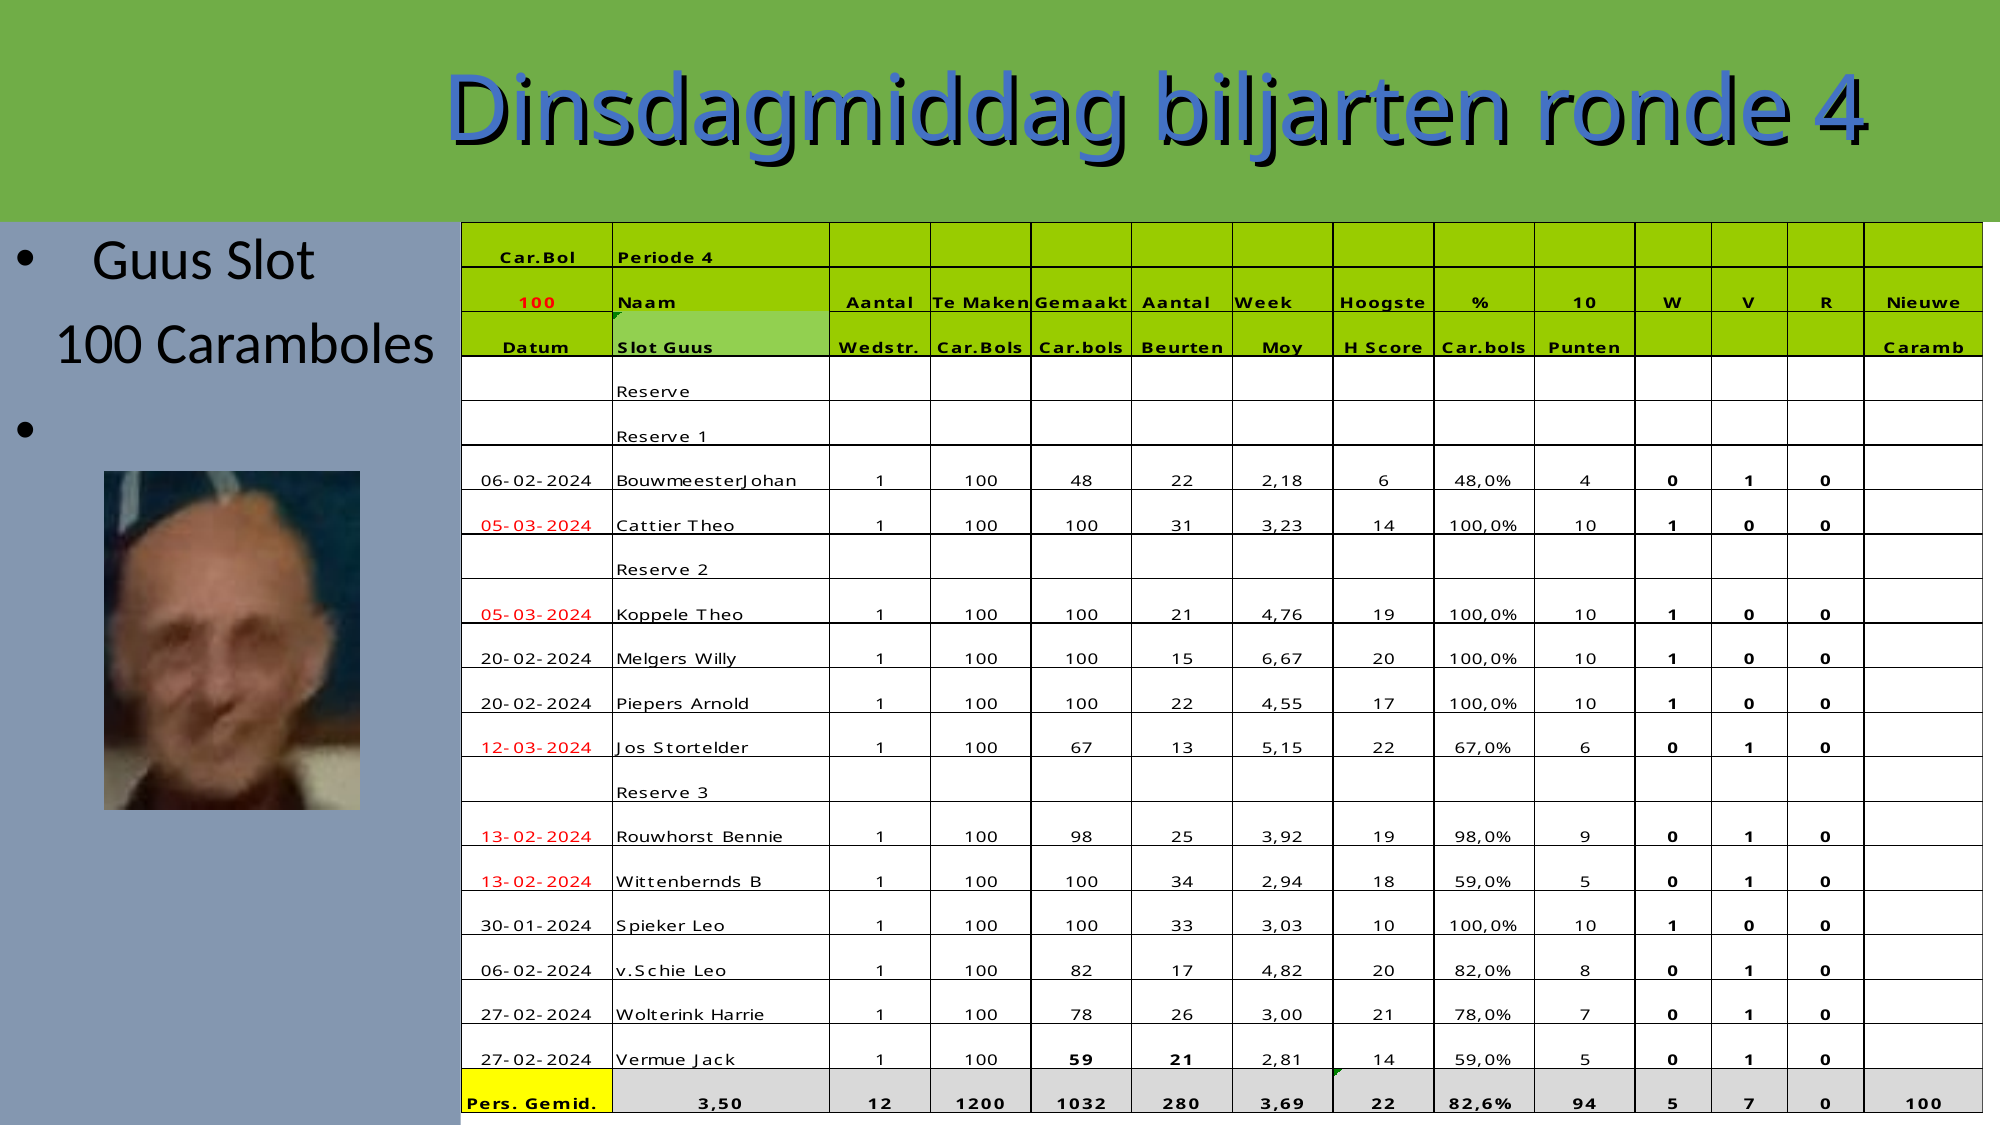

# Dinsdagmiddag biljarten ronde 4
 Guus Slot
 100 Caramboles